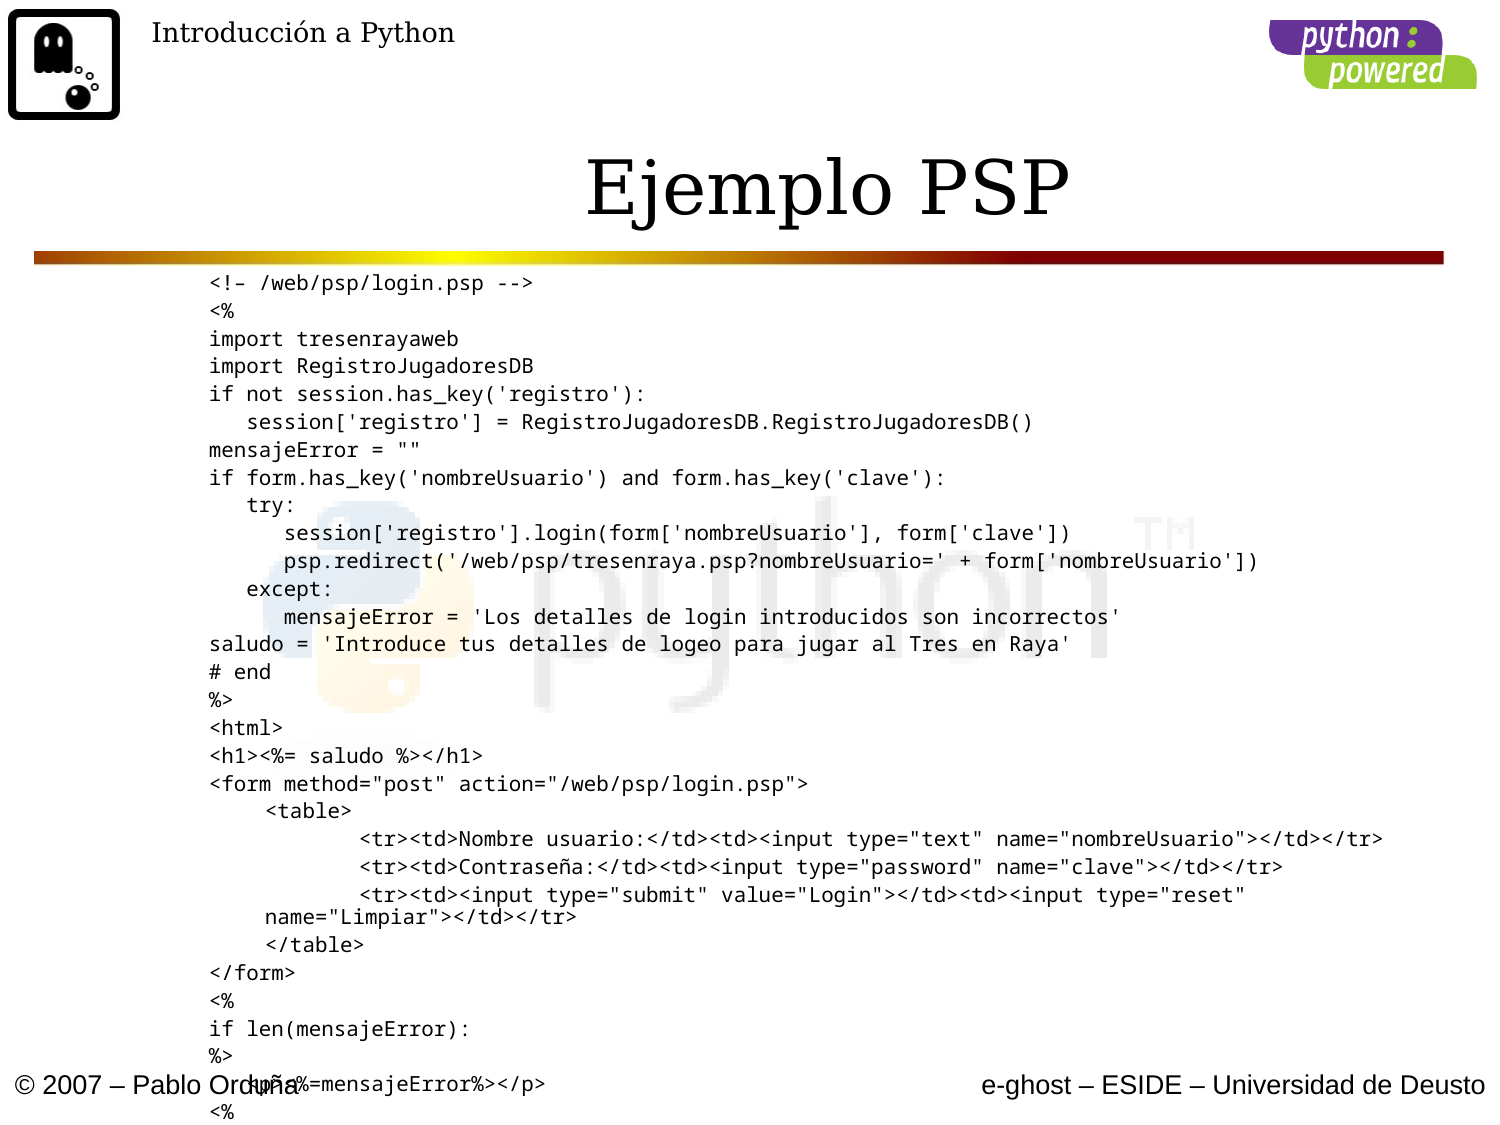

# Ejemplo PSP
<!– /web/psp/login.psp -->
<%
import tresenrayaweb
import RegistroJugadoresDB
if not session.has_key('registro'):
 session['registro'] = RegistroJugadoresDB.RegistroJugadoresDB()
mensajeError = ""
if form.has_key('nombreUsuario') and form.has_key('clave'):
 try:
 session['registro'].login(form['nombreUsuario'], form['clave'])
 psp.redirect('/web/psp/tresenraya.psp?nombreUsuario=' + form['nombreUsuario'])
 except:
 mensajeError = 'Los detalles de login introducidos son incorrectos'
saludo = 'Introduce tus detalles de logeo para jugar al Tres en Raya'
# end
%>
<html>
<h1><%= saludo %></h1>
<form method="post" action="/web/psp/login.psp">
	<table>
		<tr><td>Nombre usuario:</td><td><input type="text" name="nombreUsuario"></td></tr>
		<tr><td>Contraseña:</td><td><input type="password" name="clave"></td></tr>
		<tr><td><input type="submit" value="Login"></td><td><input type="reset" name="Limpiar"></td></tr>
	</table>
</form>
<%
if len(mensajeError):
%>
 <p><%=mensajeError%></p>
<%
# end if
%>
</html>